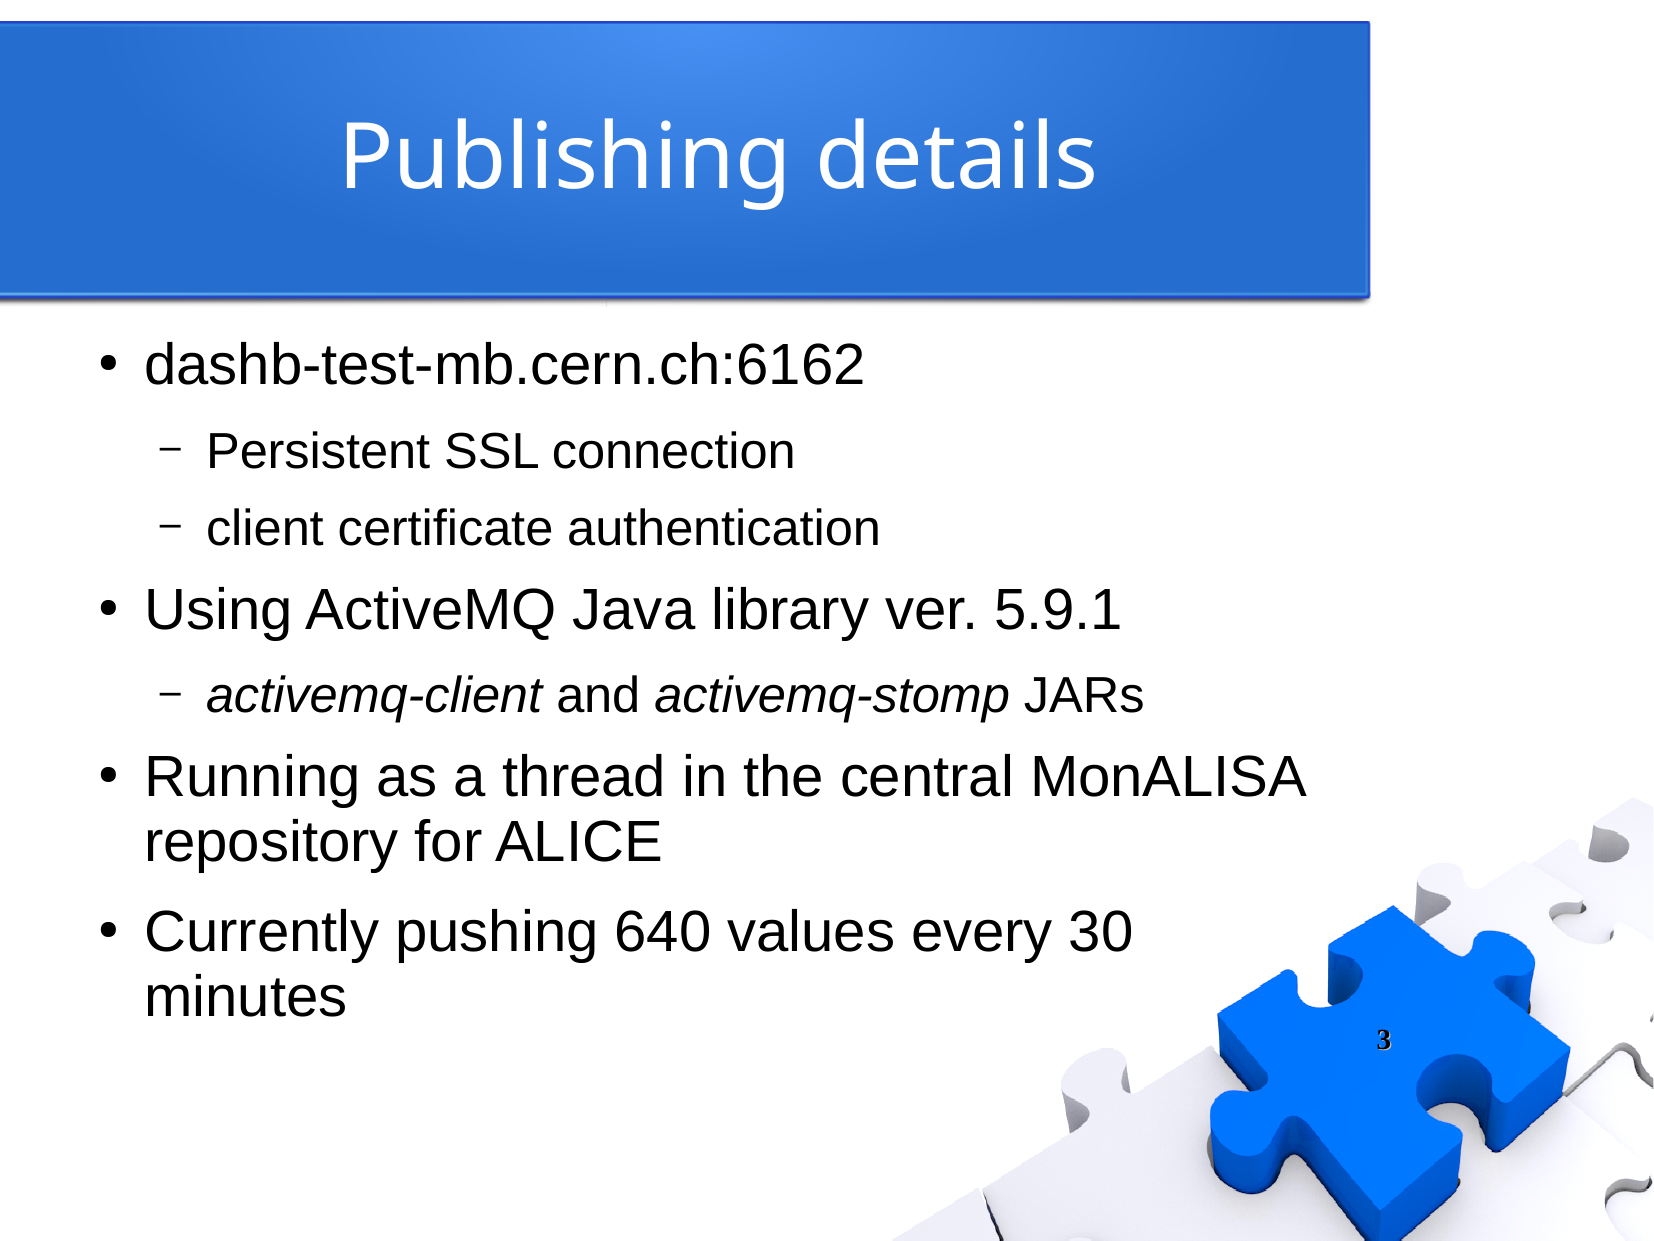

# Publishing details
dashb-test-mb.cern.ch:6162
Persistent SSL connection
client certificate authentication
Using ActiveMQ Java library ver. 5.9.1
activemq-client and activemq-stomp JARs
Running as a thread in the central MonALISA repository for ALICE
Currently pushing 640 values every 30 minutes
3